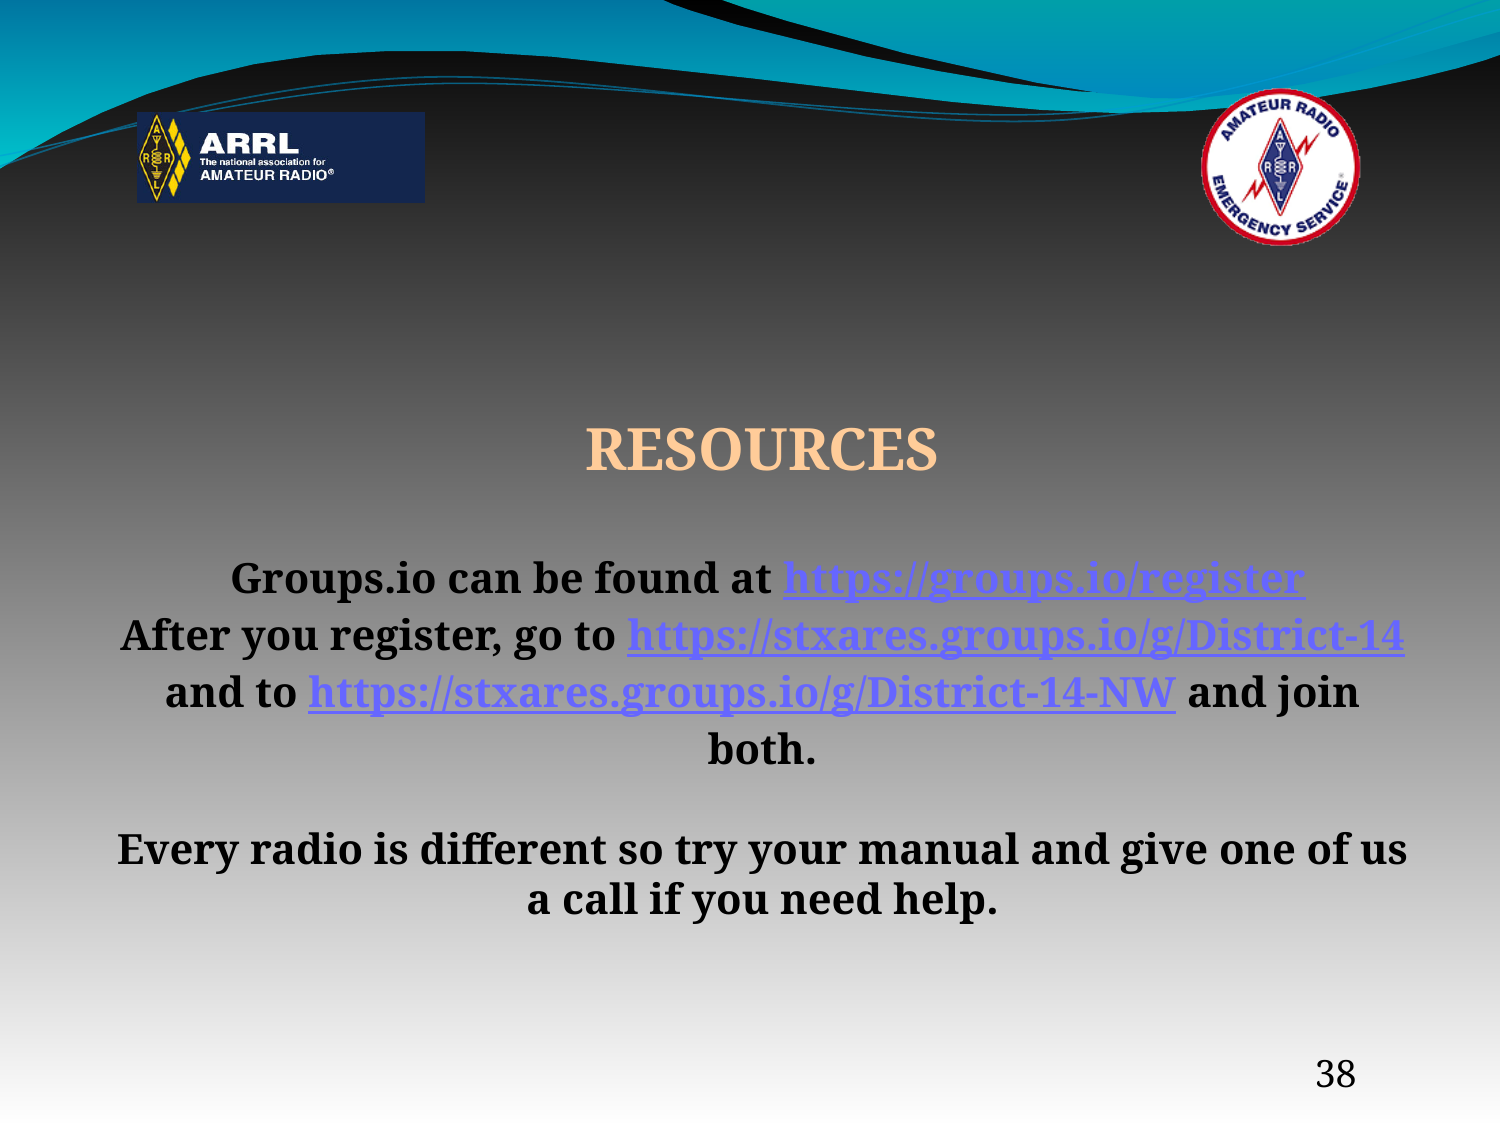

#
RESOURCES
 Groups.io can be found at https://groups.io/register
After you register, go to https://stxares.groups.io/g/District-14 and to https://stxares.groups.io/g/District-14-NW and join both.
Every radio is different so try your manual and give one of us a call if you need help.